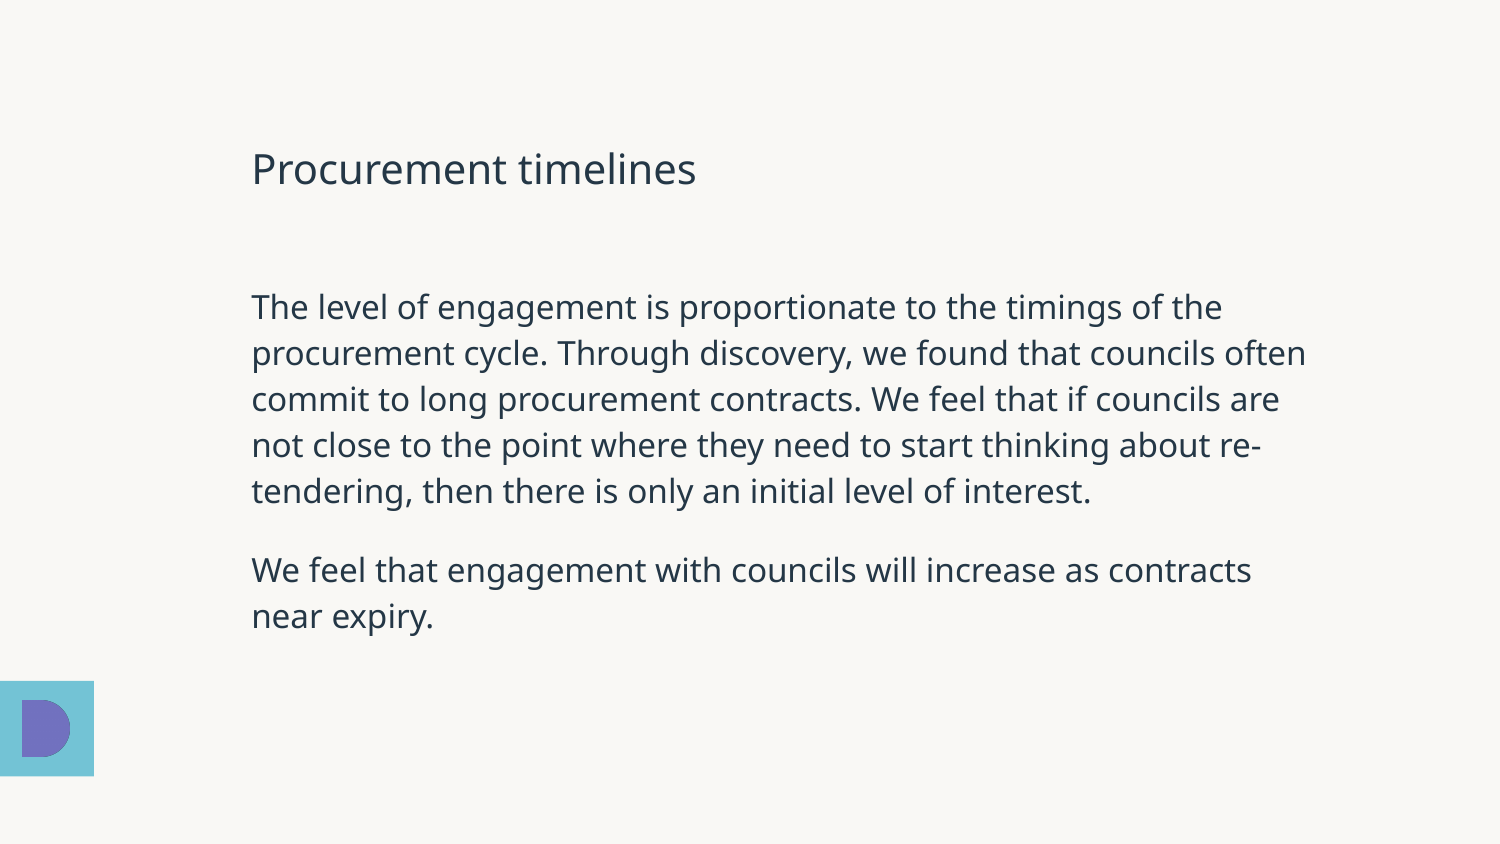

Procurement timelines
# The level of engagement is proportionate to the timings of the procurement cycle. Through discovery, we found that councils often commit to long procurement contracts. We feel that if councils are not close to the point where they need to start thinking about re-tendering, then there is only an initial level of interest.
We feel that engagement with councils will increase as contracts near expiry.